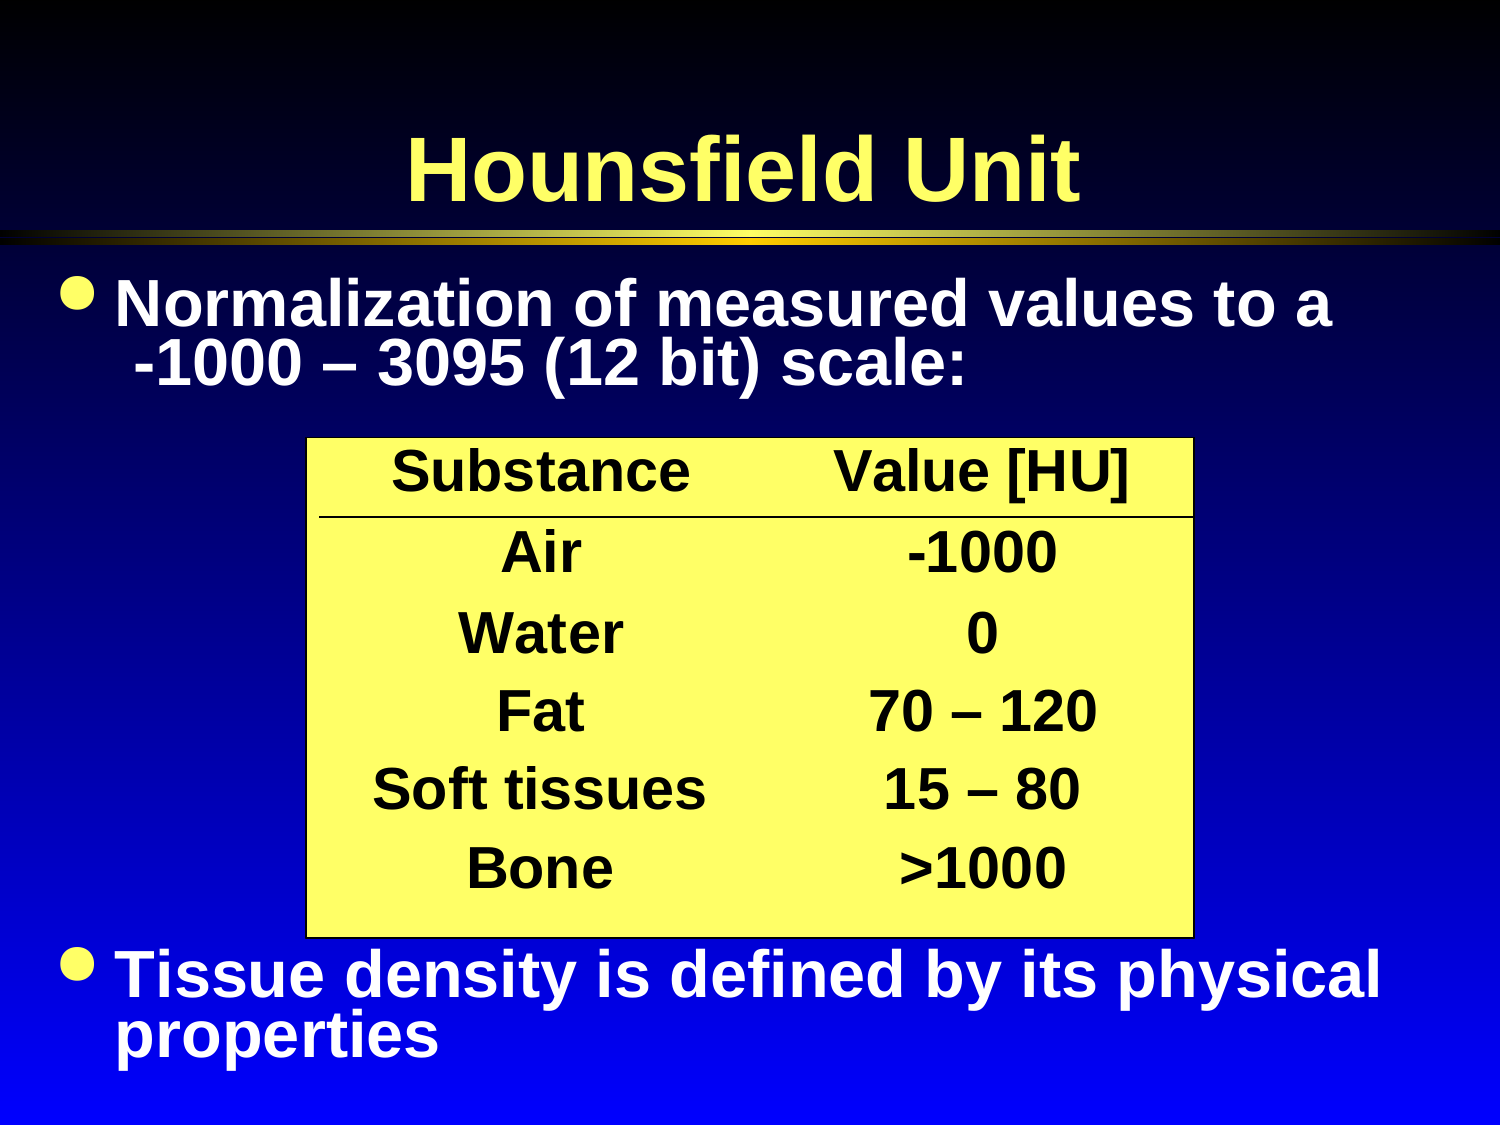

# Hounsfield Unit
Normalization of measured values to a -1000 – 3095 (12 bit) scale:
Tissue density is defined by its physical properties